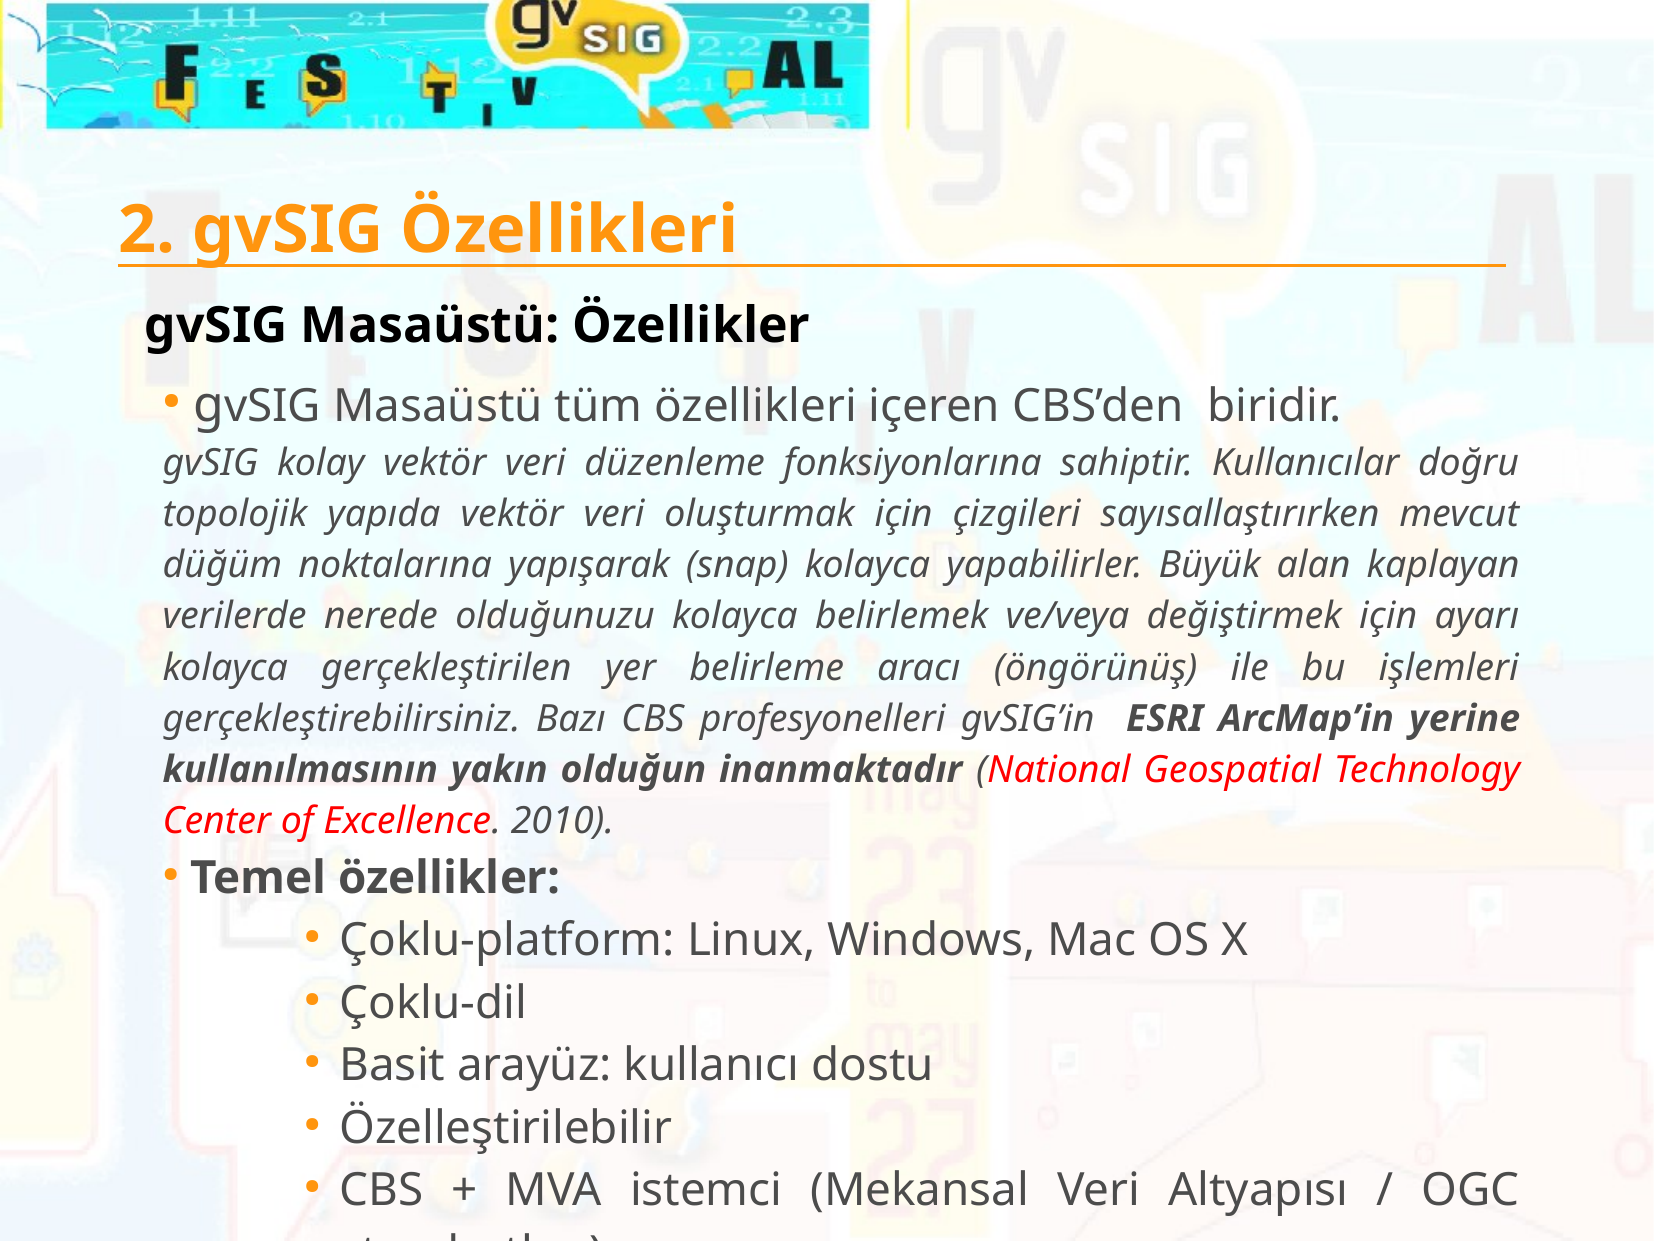

# 2. gvSIG Özellikleri
gvSIG Masaüstü: Özellikler
 gvSIG Masaüstü tüm özellikleri içeren CBS’den biridir.
gvSIG kolay vektör veri düzenleme fonksiyonlarına sahiptir. Kullanıcılar doğru topolojik yapıda vektör veri oluşturmak için çizgileri sayısallaştırırken mevcut düğüm noktalarına yapışarak (snap) kolayca yapabilirler. Büyük alan kaplayan verilerde nerede olduğunuzu kolayca belirlemek ve/veya değiştirmek için ayarı kolayca gerçekleştirilen yer belirleme aracı (öngörünüş) ile bu işlemleri gerçekleştirebilirsiniz. Bazı CBS profesyonelleri gvSIG’in ESRI ArcMap’in yerine kullanılmasının yakın olduğun inanmaktadır (National Geospatial Technology Center of Excellence. 2010).
 Temel özellikler:
Çoklu-platform: Linux, Windows, Mac OS X
Çoklu-dil
Basit arayüz: kullanıcı dostu
Özelleştirilebilir
CBS + MVA istemci (Mekansal Veri Altyapısı / OGC standartları)